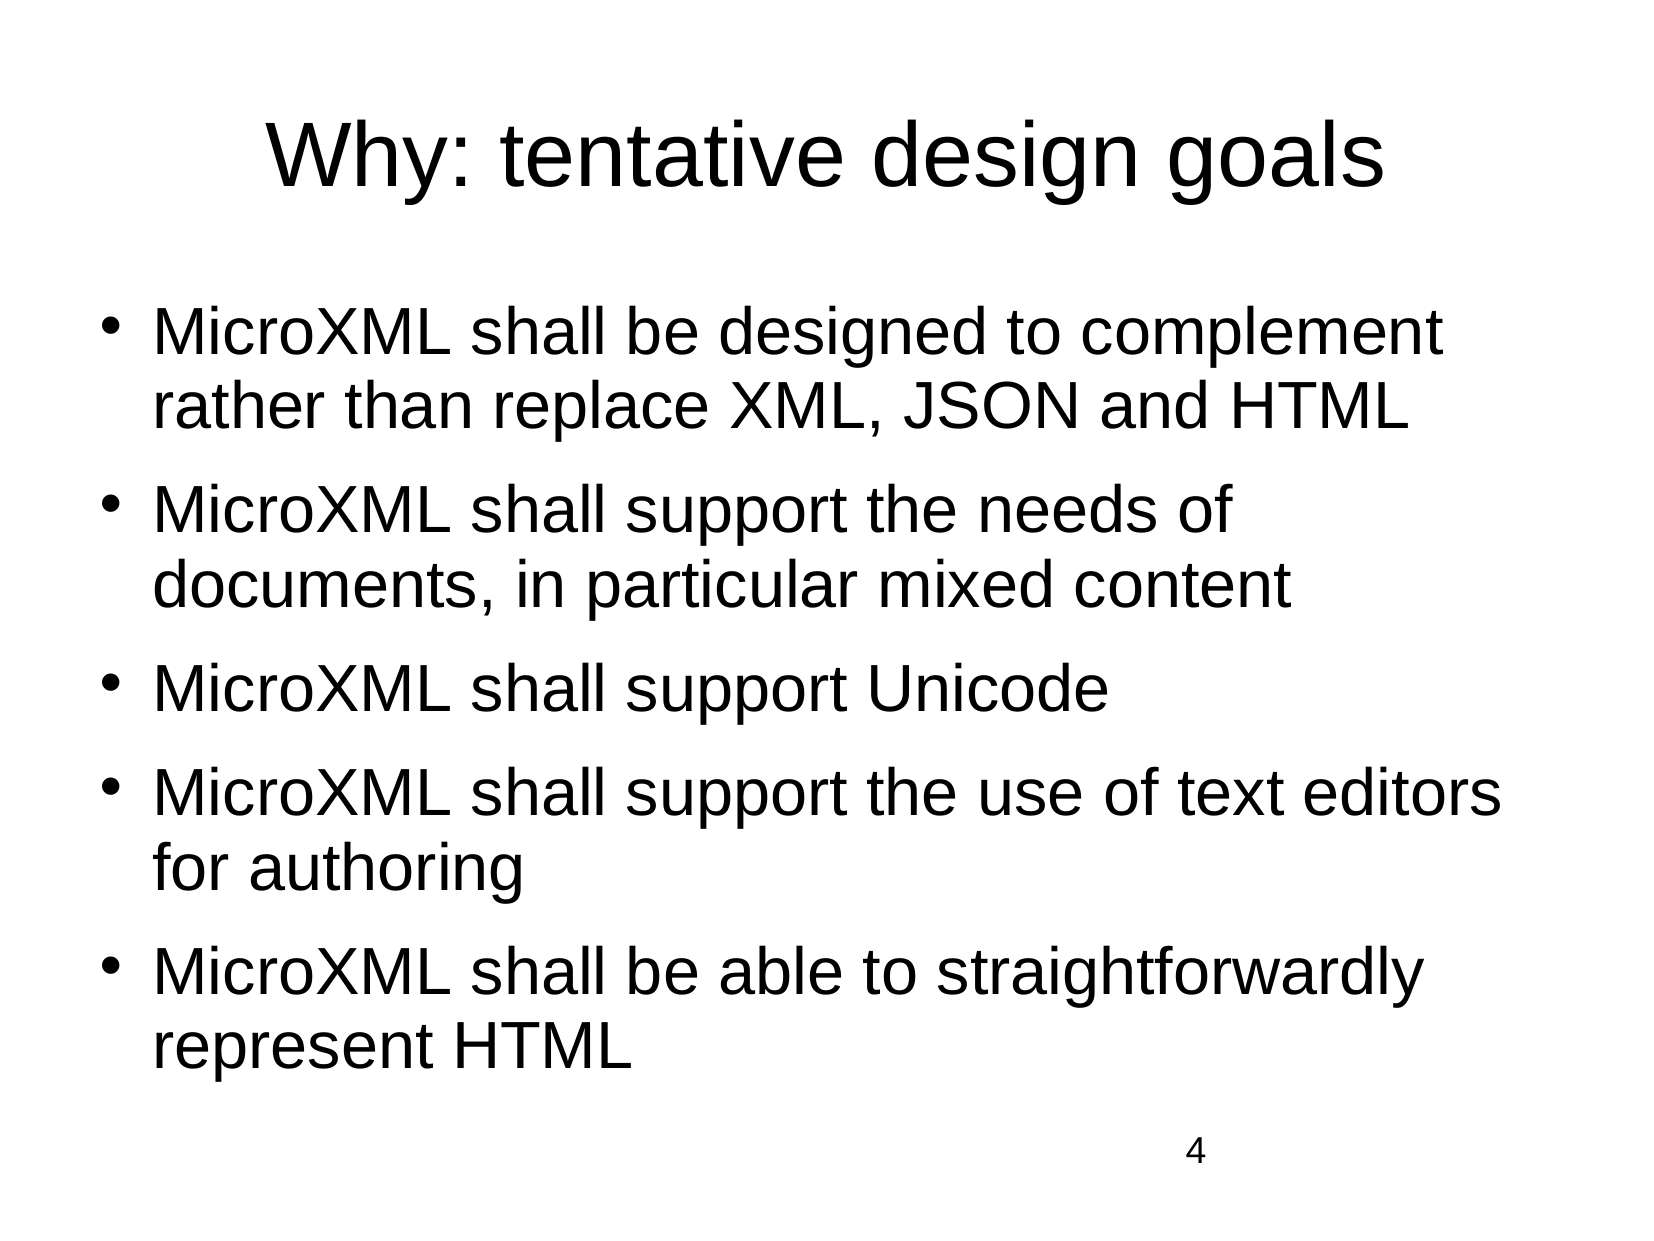

# Why: tentative design goals
MicroXML shall be designed to complement rather than replace XML, JSON and HTML
MicroXML shall support the needs of documents, in particular mixed content
MicroXML shall support Unicode
MicroXML shall support the use of text editors for authoring
MicroXML shall be able to straightforwardly represent HTML
4